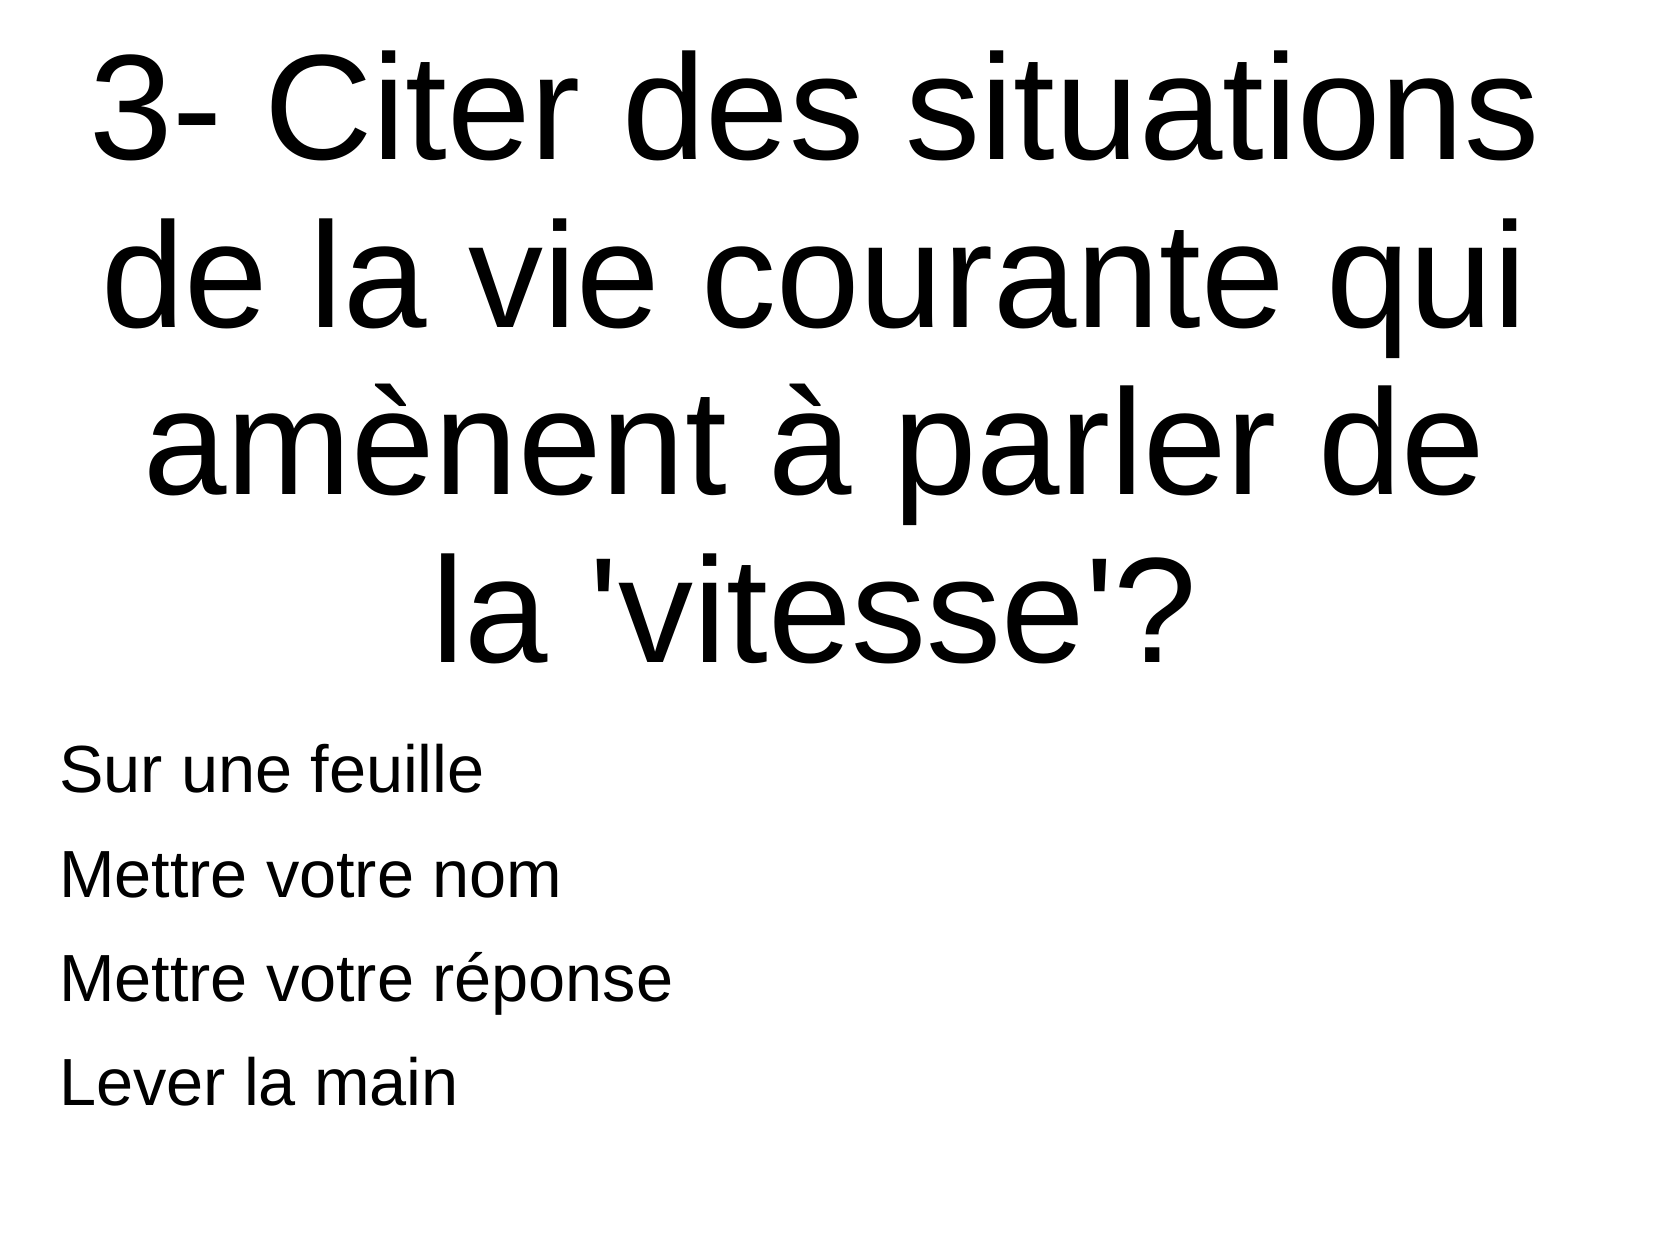

# 3- Citer des situations de la vie courante qui amènent à parler de la 'vitesse'?
Sur une feuille
Mettre votre nom
Mettre votre réponse
Lever la main